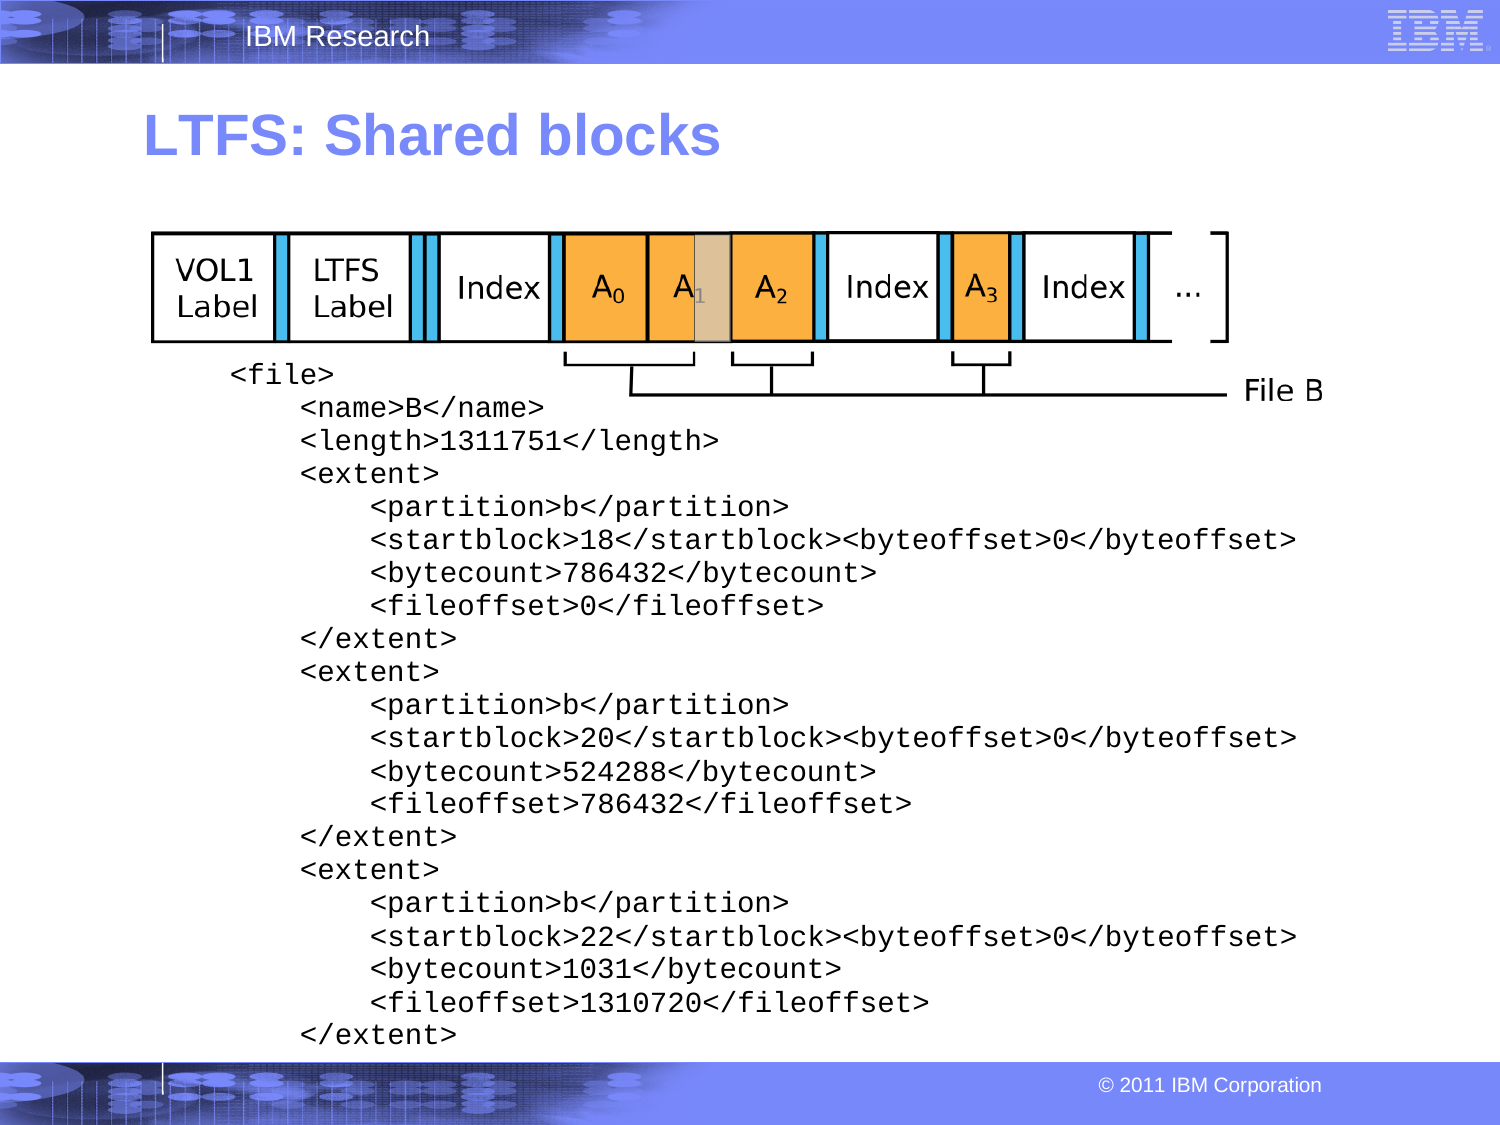

# LTFS: Shared blocks
 <file>
 <name>B</name>
 <length>1311751</length>
 <extent>
 <partition>b</partition>
 <startblock>18</startblock><byteoffset>0</byteoffset>
 <bytecount>786432</bytecount>
 <fileoffset>0</fileoffset>
 </extent>
 <extent>
 <partition>b</partition>
 <startblock>20</startblock><byteoffset>0</byteoffset>
 <bytecount>524288</bytecount>
 <fileoffset>786432</fileoffset>
 </extent>
 <extent>
 <partition>b</partition>
 <startblock>22</startblock><byteoffset>0</byteoffset>
 <bytecount>1031</bytecount>
 <fileoffset>1310720</fileoffset>
 </extent>